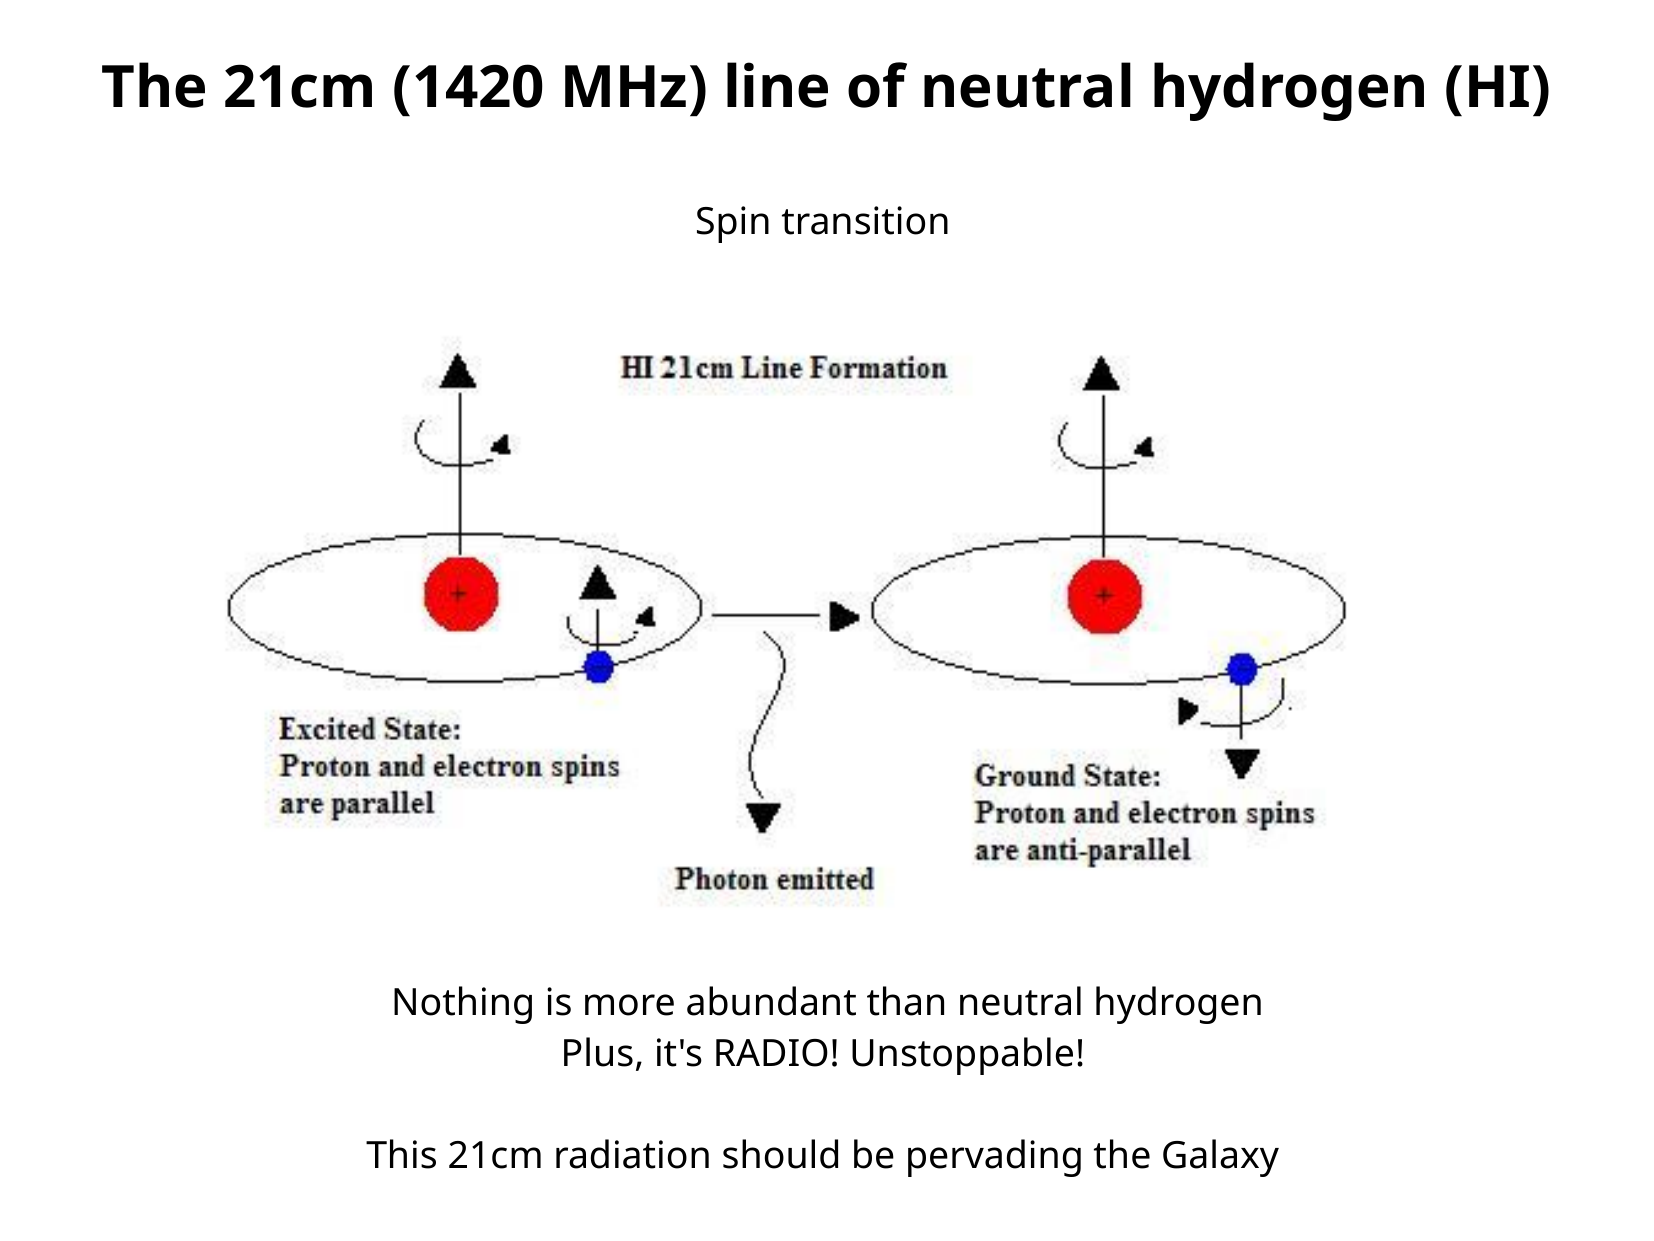

The 21cm (1420 MHz) line of neutral hydrogen (HI)
Spin transition
Nothing is more abundant than neutral hydrogen
Plus, it's RADIO! Unstoppable!
This 21cm radiation should be pervading the Galaxy